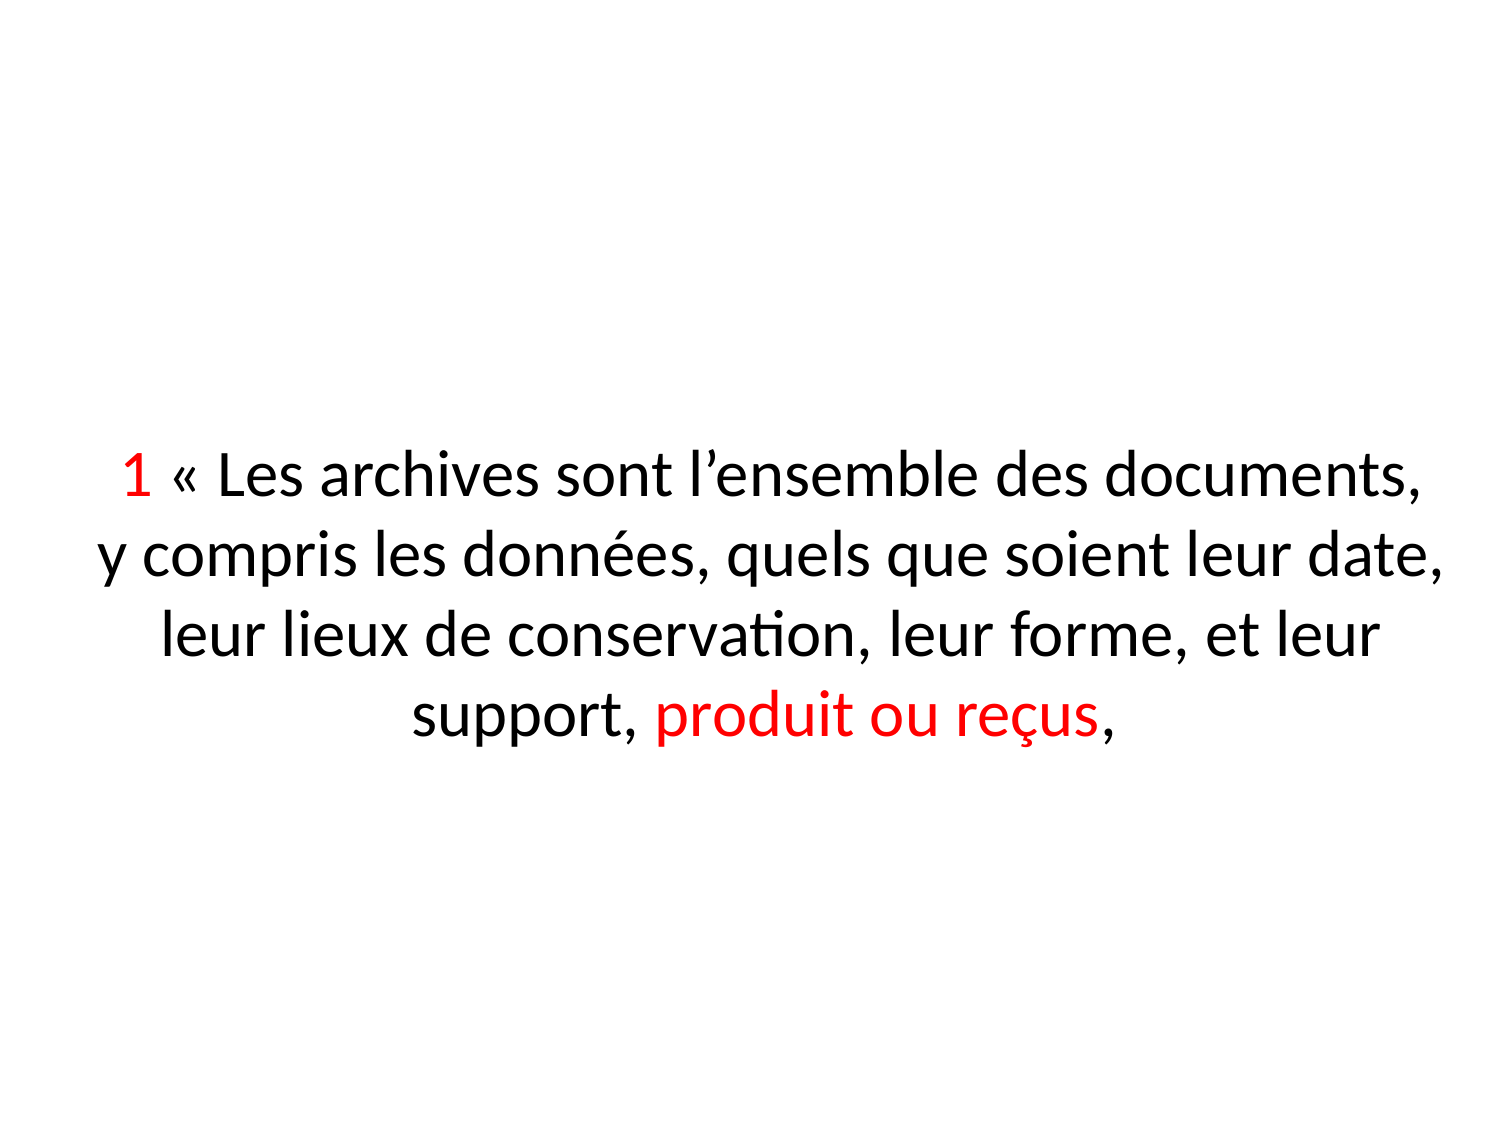

# 1 « Les archives sont l’ensemble des documents, y compris les données, quels que soient leur date, leur lieux de conservation, leur forme, et leur support, produit ou reçus,